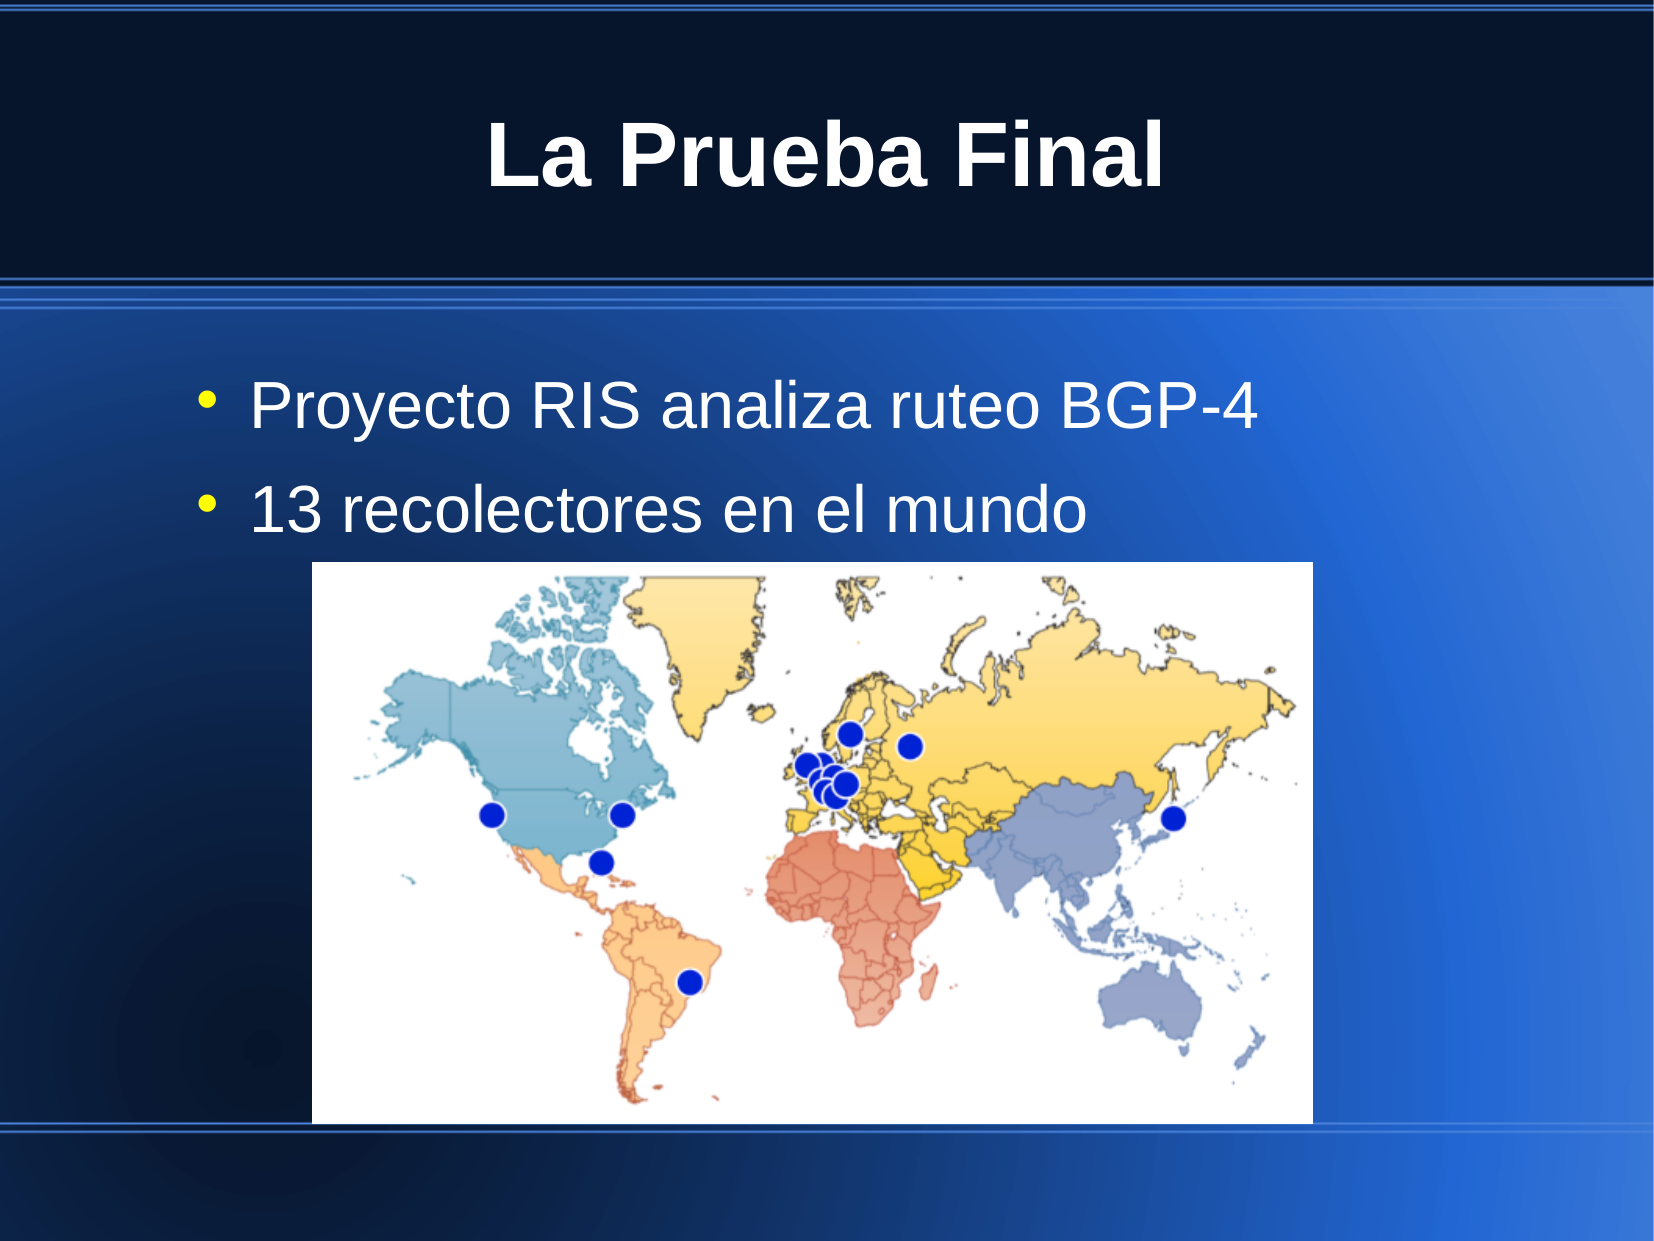

# La Prueba Final
Proyecto RIS analiza ruteo BGP-4
13 recolectores en el mundo